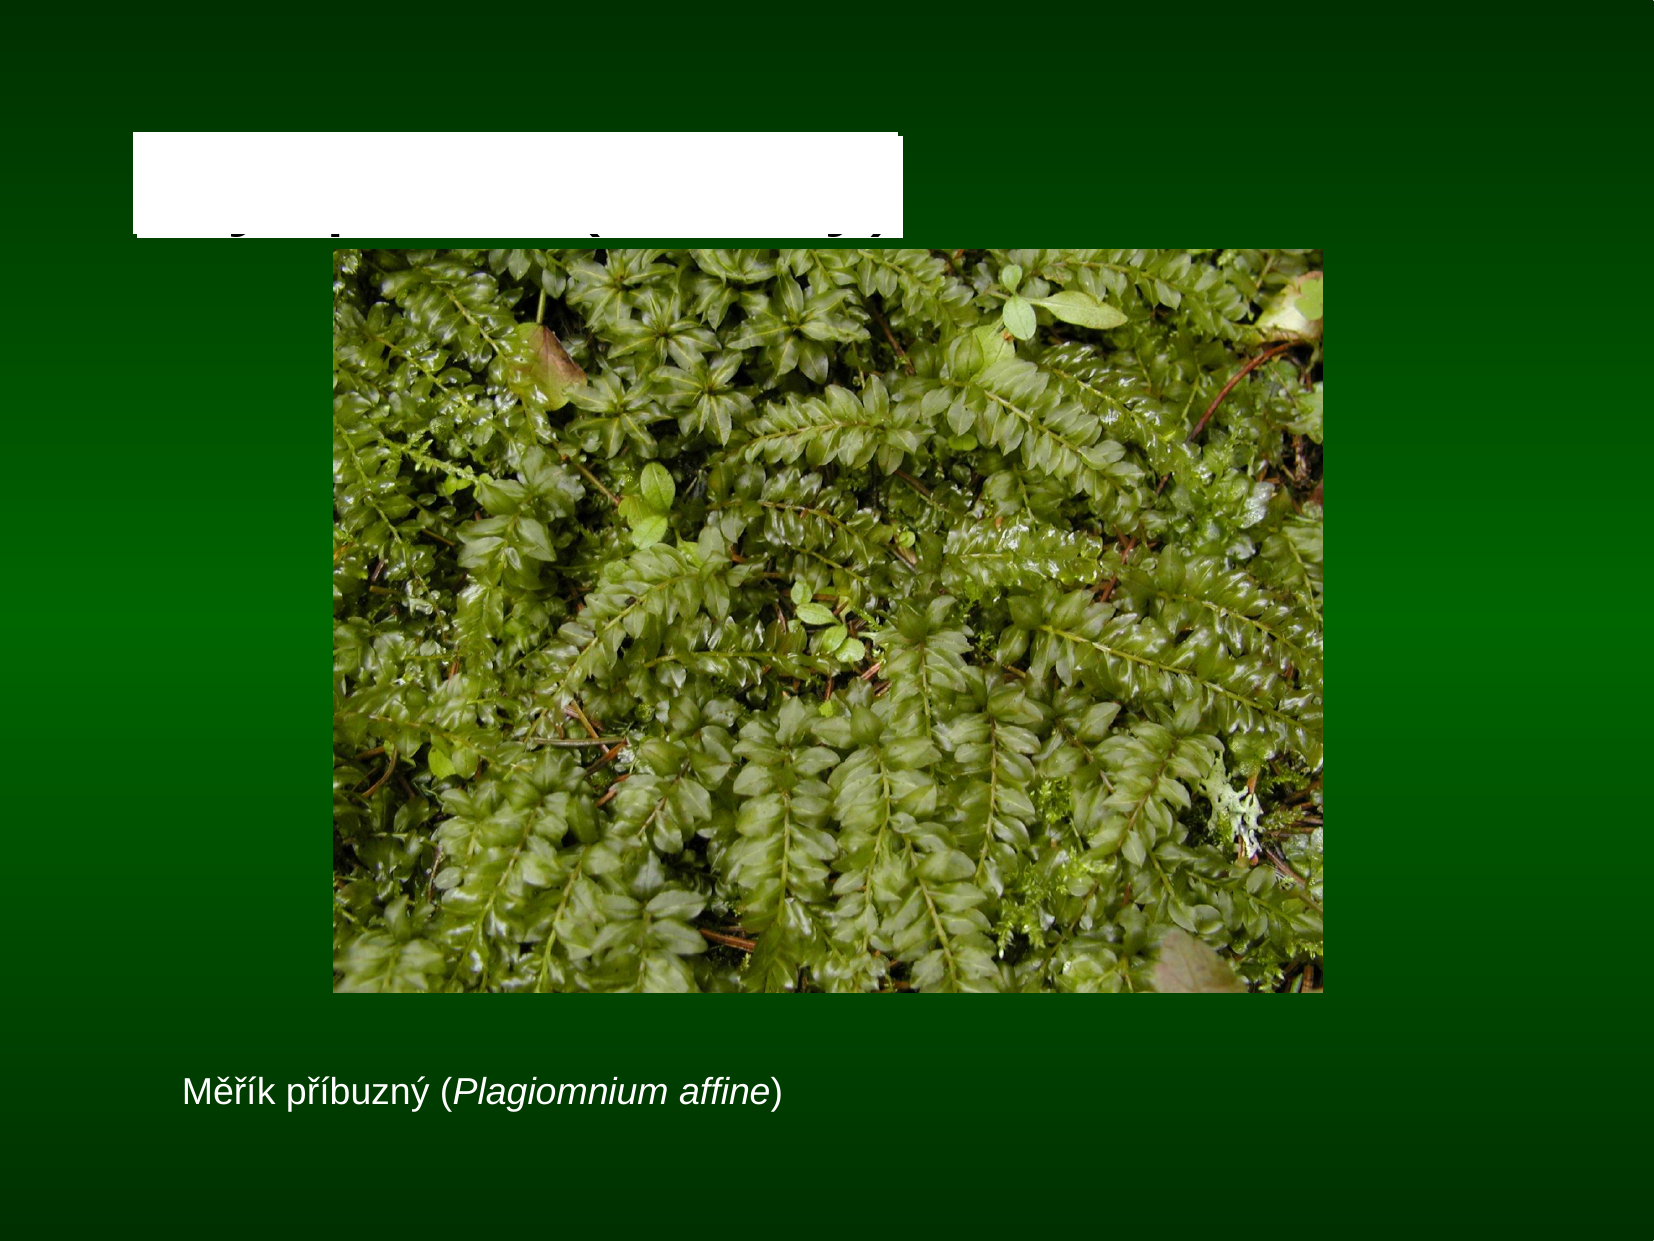

# Bryopsida (Mechy)
Měřík příbuzný (Plagiomnium affine)